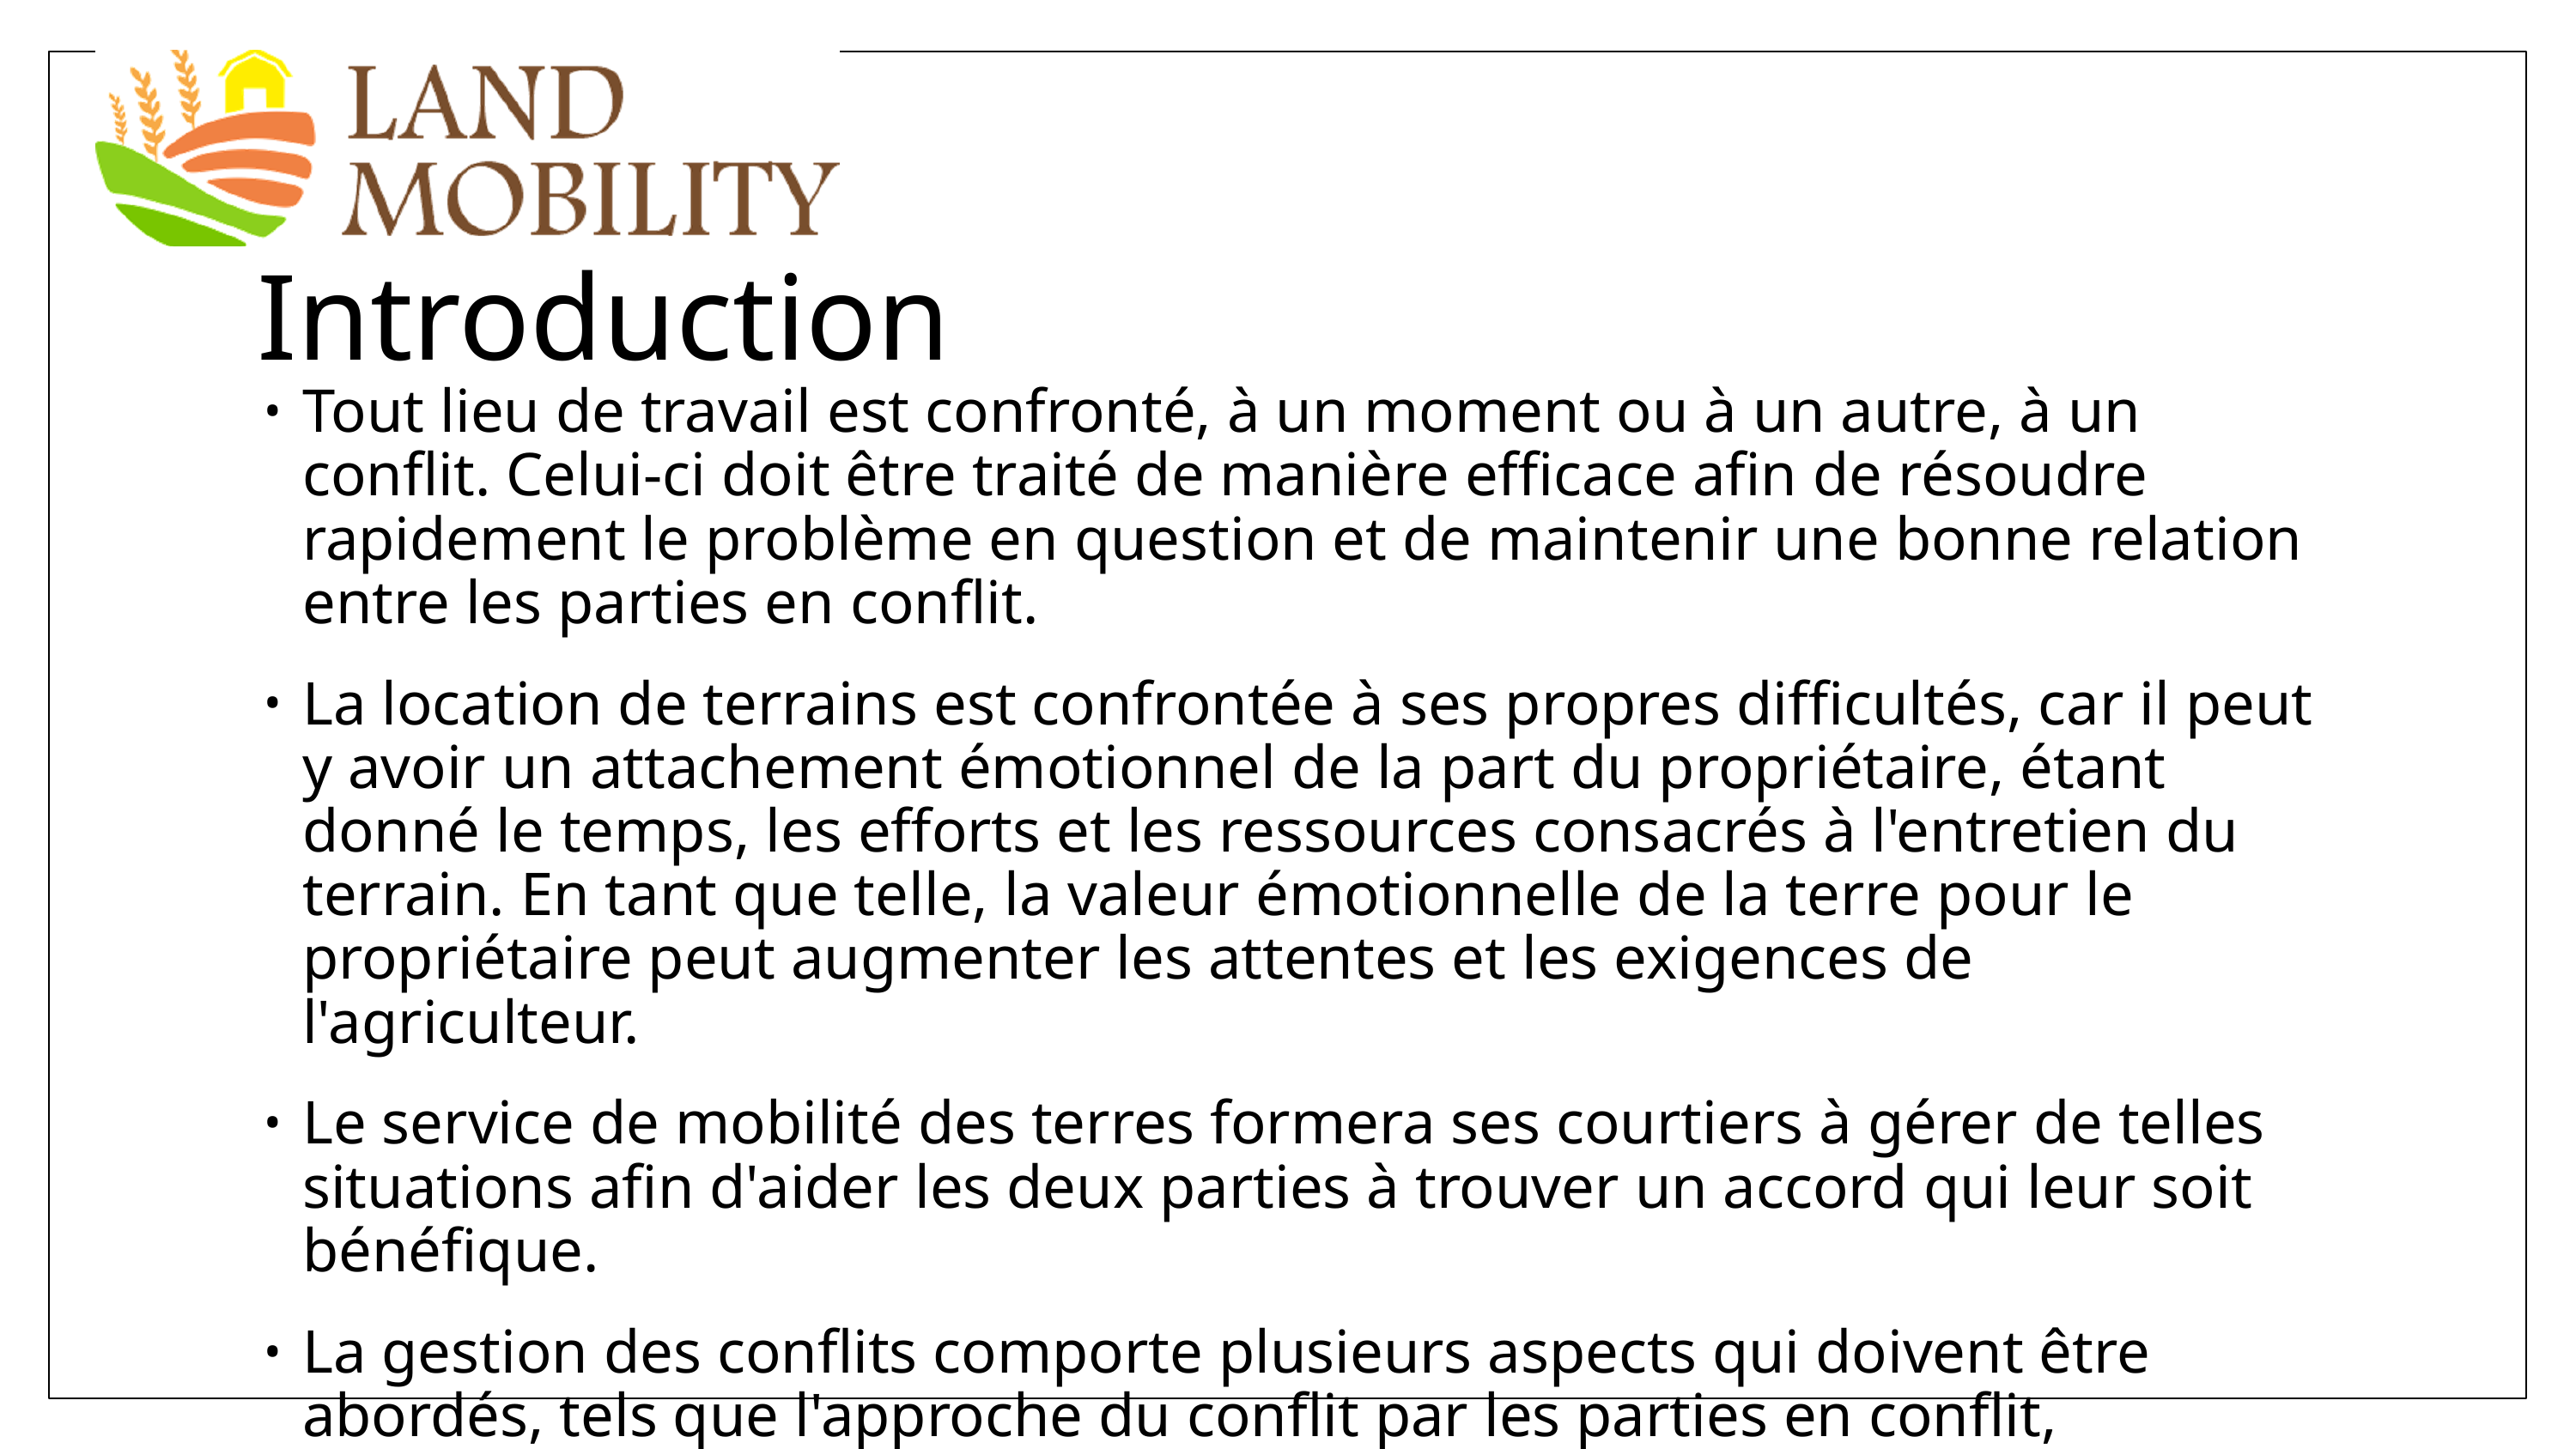

# Introduction
Tout lieu de travail est confronté, à un moment ou à un autre, à un conflit. Celui-ci doit être traité de manière efficace afin de résoudre rapidement le problème en question et de maintenir une bonne relation entre les parties en conflit.
La location de terrains est confrontée à ses propres difficultés, car il peut y avoir un attachement émotionnel de la part du propriétaire, étant donné le temps, les efforts et les ressources consacrés à l'entretien du terrain. En tant que telle, la valeur émotionnelle de la terre pour le propriétaire peut augmenter les attentes et les exigences de l'agriculteur.
Le service de mobilité des terres formera ses courtiers à gérer de telles situations afin d'aider les deux parties à trouver un accord qui leur soit bénéfique.
La gestion des conflits comporte plusieurs aspects qui doivent être abordés, tels que l'approche du conflit par les parties en conflit, l'approche du problème par le médiateur et les différentes solutions comportementales qui permettront de maintenir un processus harmonieux.